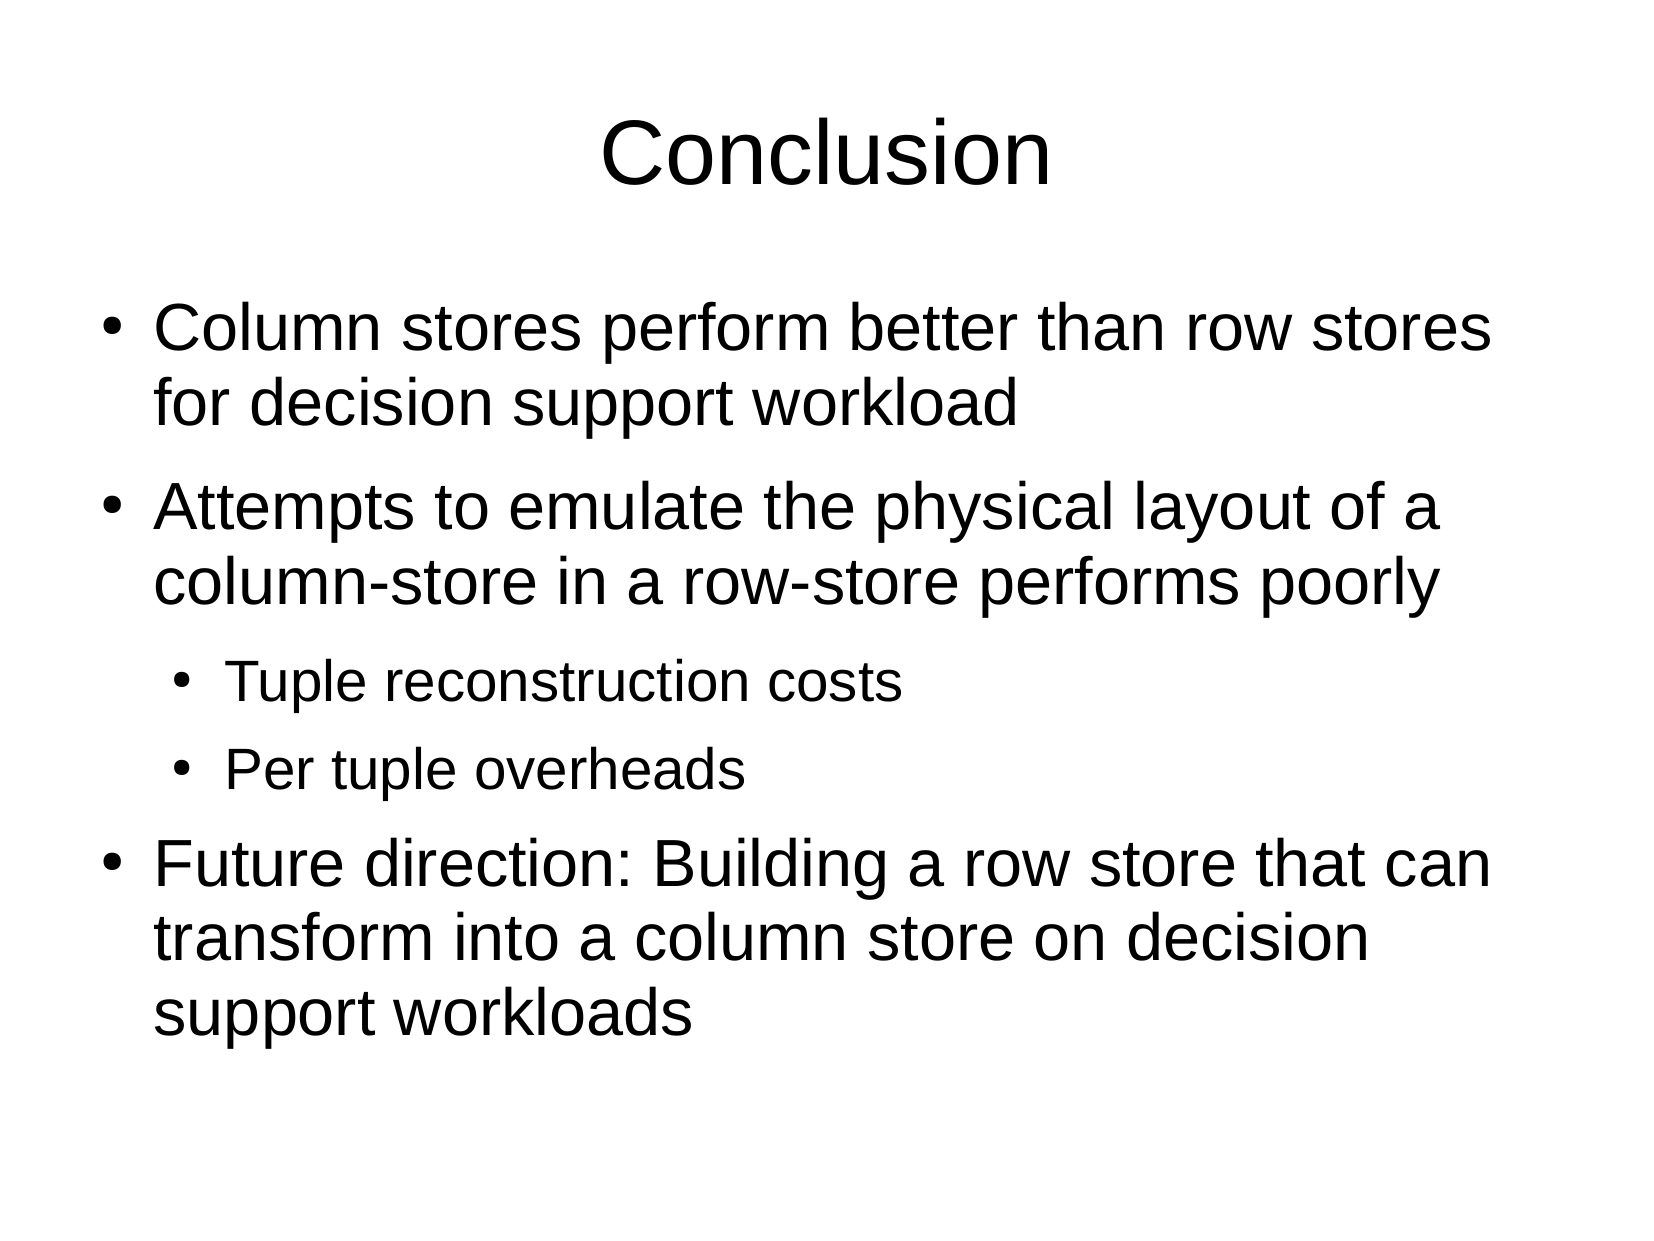

# Conclusion
Column stores perform better than row stores for decision support workload
Attempts to emulate the physical layout of a column-store in a row-store performs poorly
Tuple reconstruction costs
Per tuple overheads
Future direction: Building a row store that can transform into a column store on decision support workloads